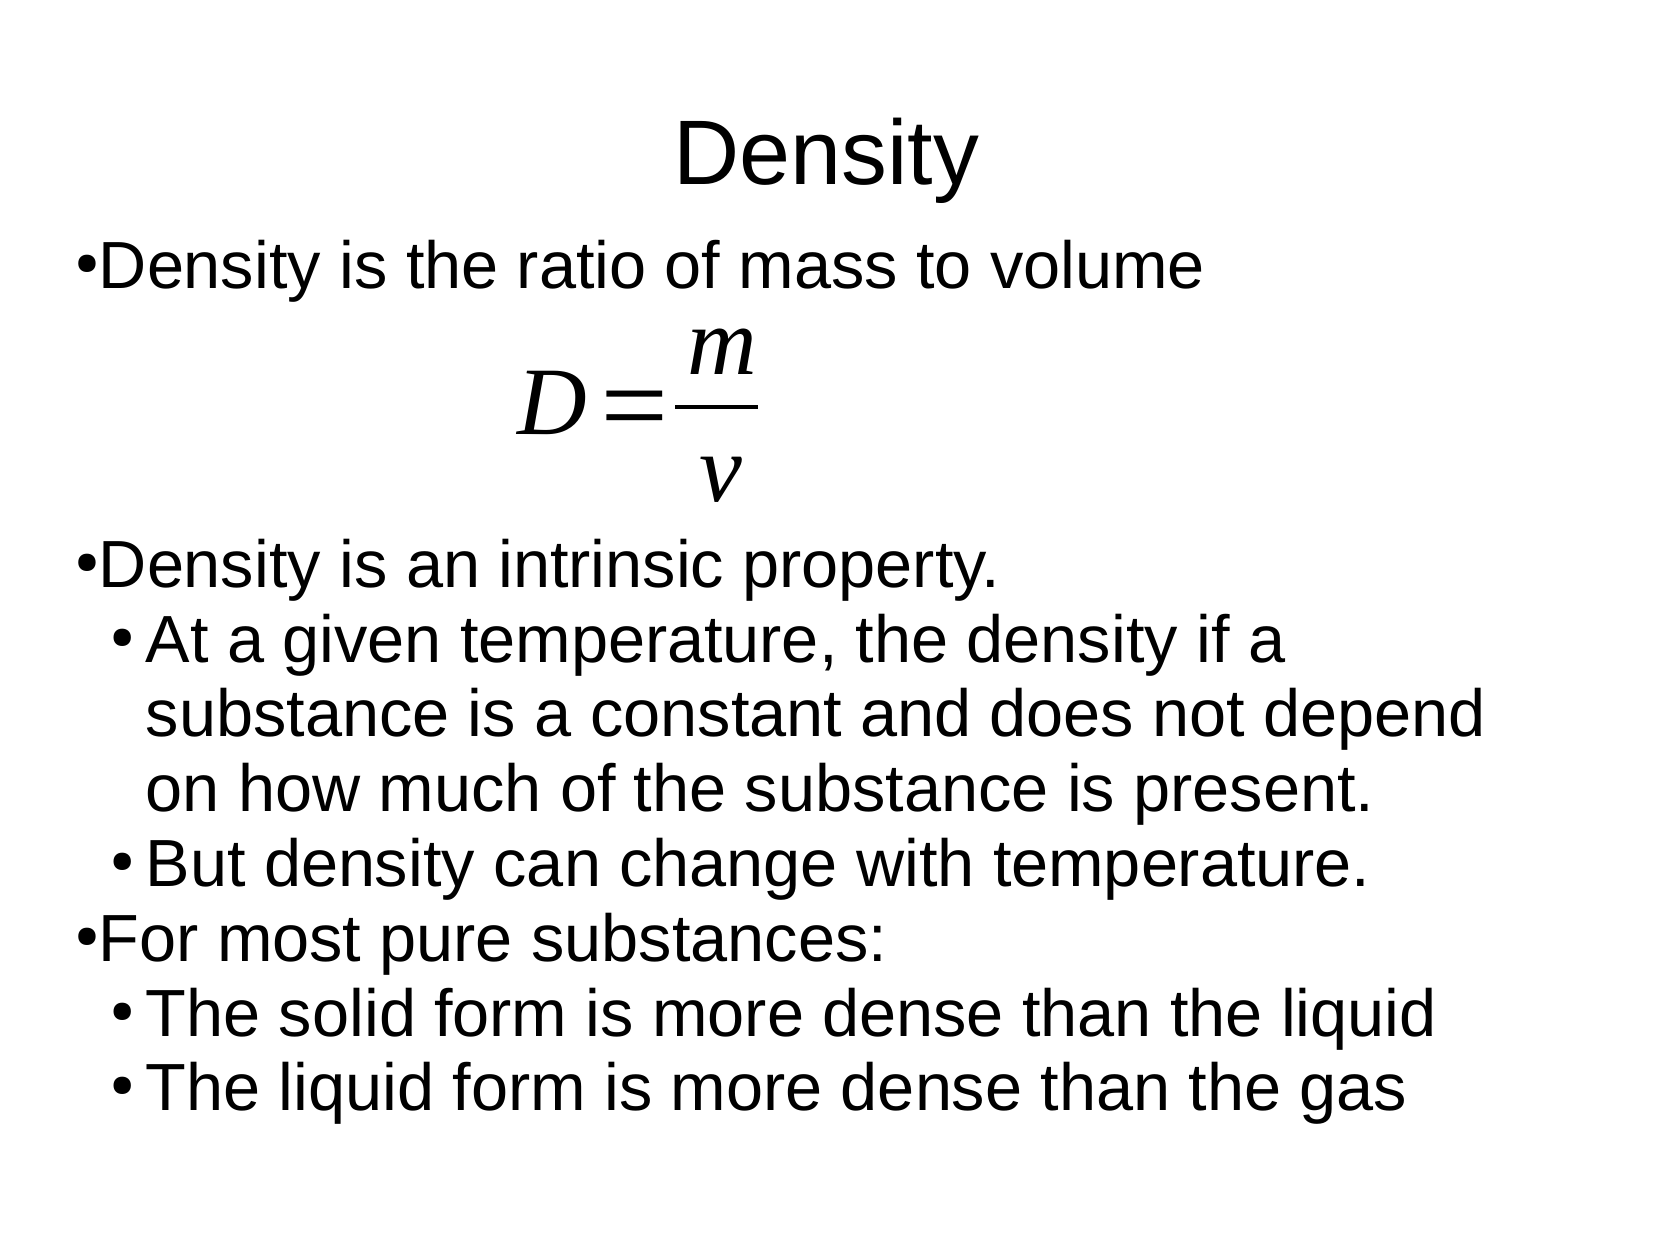

# Density
Density is the ratio of mass to volume
Density is an intrinsic property.
At a given temperature, the density if a substance is a constant and does not depend on how much of the substance is present.
But density can change with temperature.
For most pure substances:
The solid form is more dense than the liquid
The liquid form is more dense than the gas